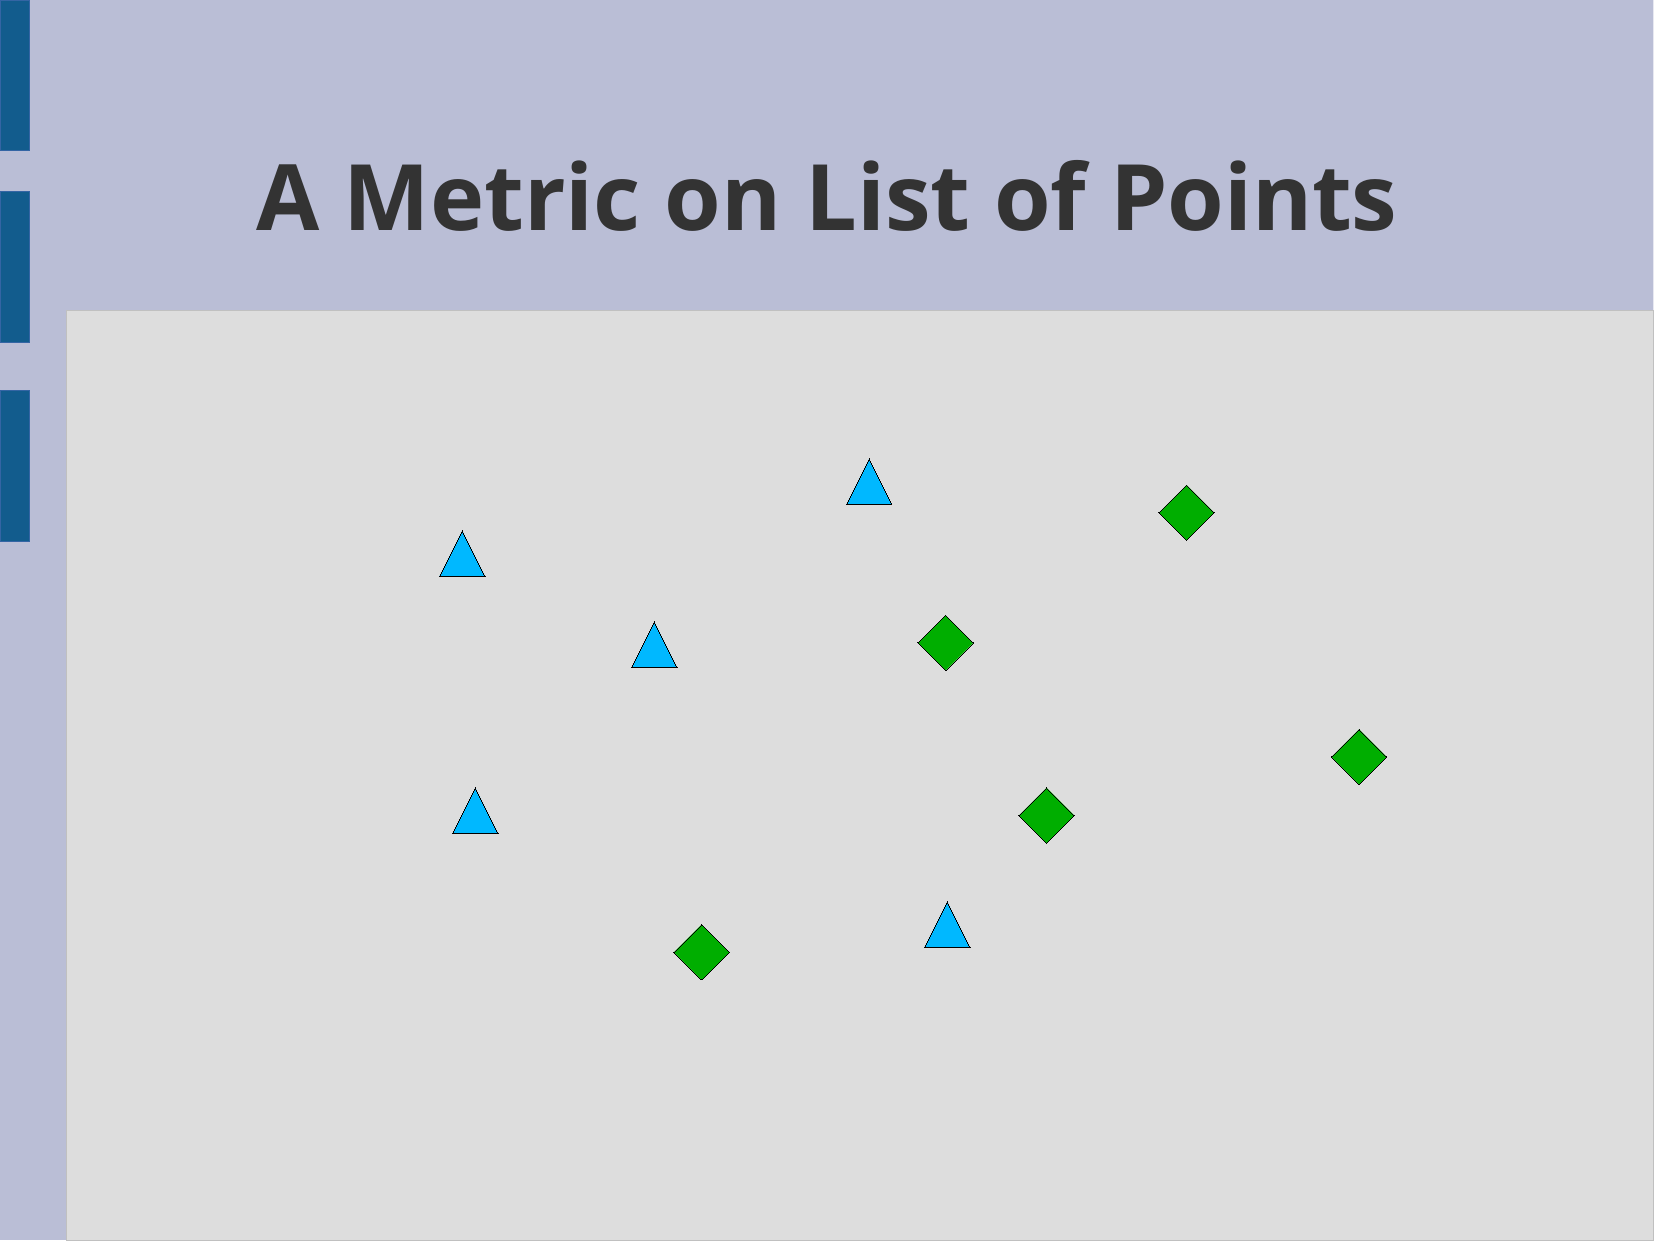

# A Metric on List of Points